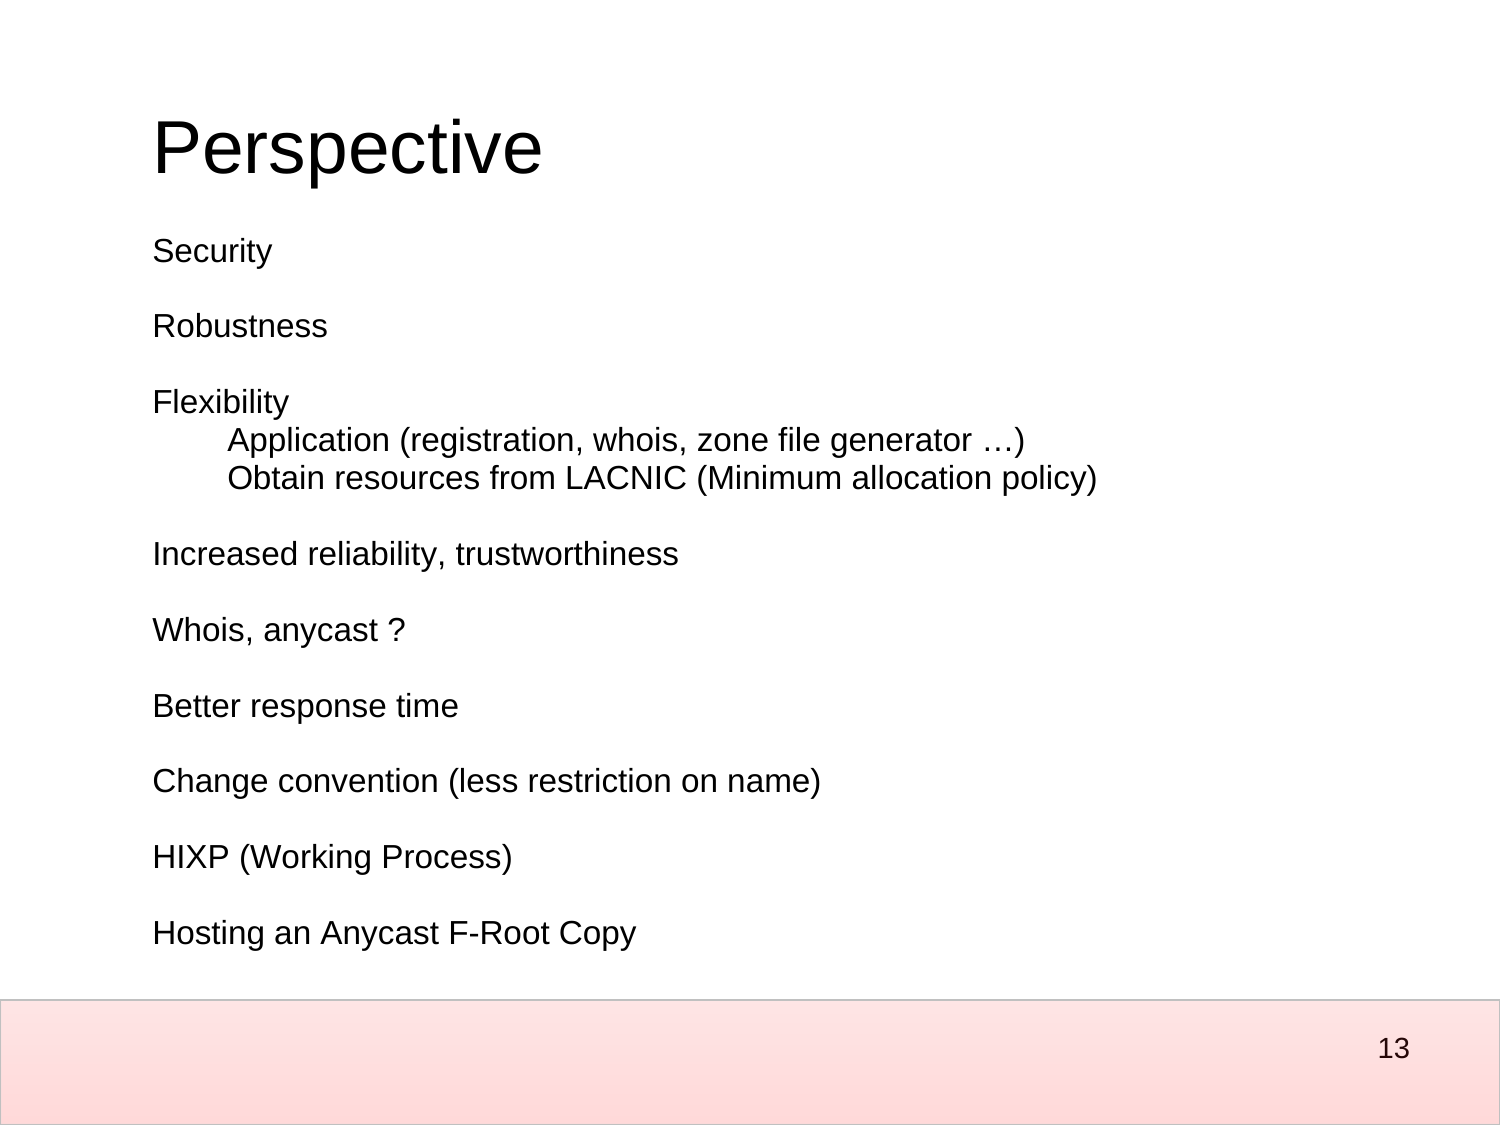

# Perspective
Security
Robustness
Flexibility
Application (registration, whois, zone file generator …)
Obtain resources from LACNIC (Minimum allocation policy)
Increased reliability, trustworthiness
Whois, anycast ?
Better response time
Change convention (less restriction on name)
HIXP (Working Process)
Hosting an Anycast F-Root Copy
13